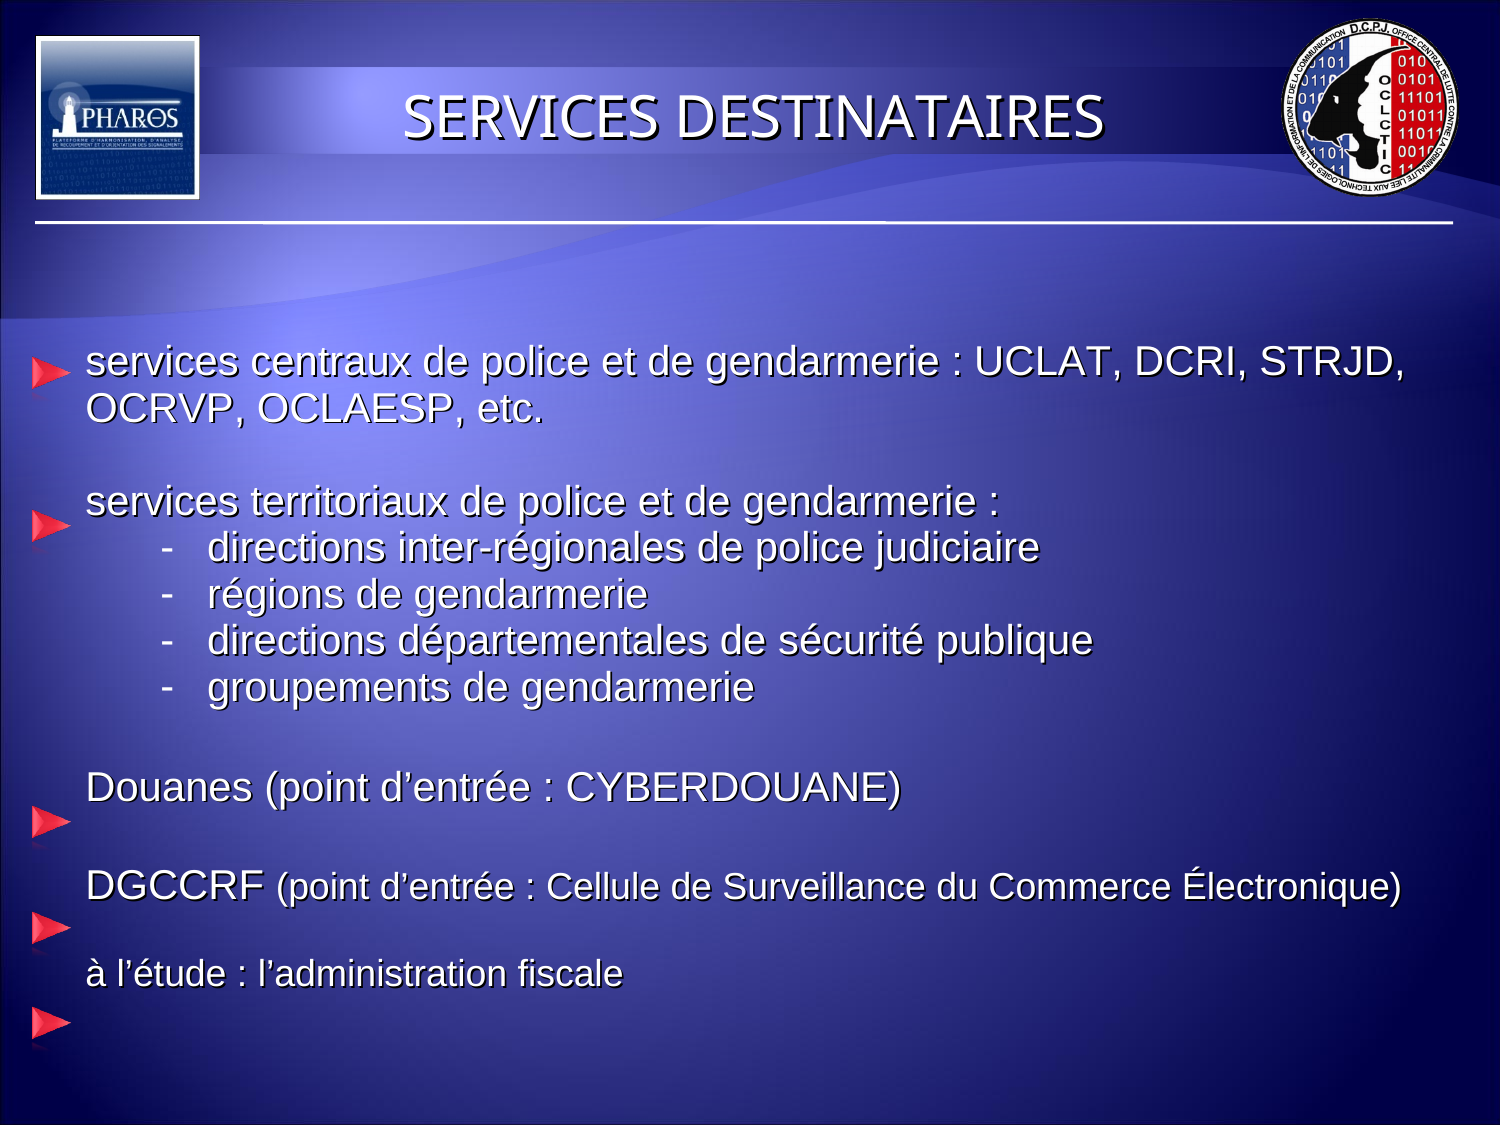

SERVICES DESTINATAIRES
services centraux de police et de gendarmerie : UCLAT, DCRI, STRJD, OCRVP, OCLAESP, etc.
services territoriaux de police et de gendarmerie :
directions inter-régionales de police judiciaire
régions de gendarmerie
directions départementales de sécurité publique
groupements de gendarmerie
Douanes (point d’entrée : CYBERDOUANE)‏
DGCCRF (point d’entrée : Cellule de Surveillance du Commerce Électronique)‏
à l’étude : l’administration fiscale